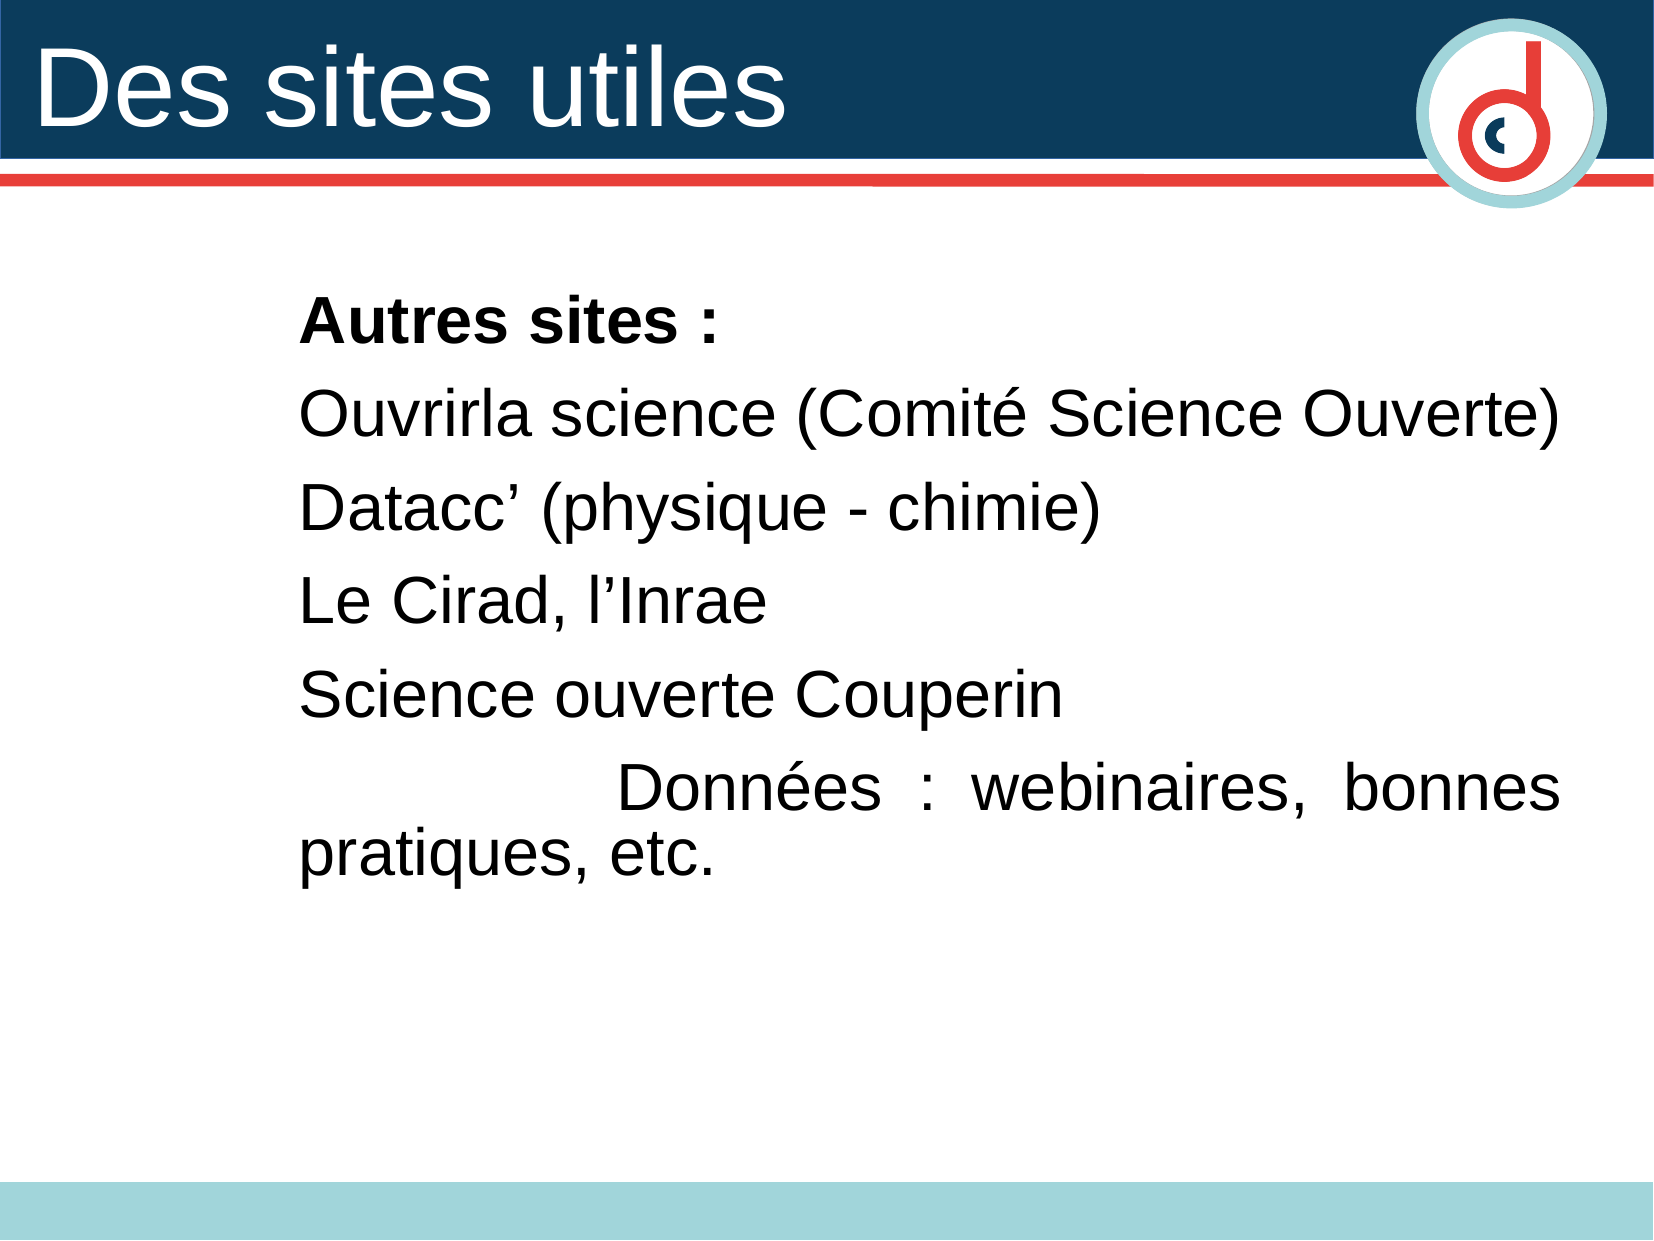

# Des sites utiles
Autres sites :
Ouvrirla science (Comité Science Ouverte)
Datacc’ (physique - chimie)
Le Cirad, l’Inrae
Science ouverte Couperin
 Données : webinaires, bonnes pratiques, etc.